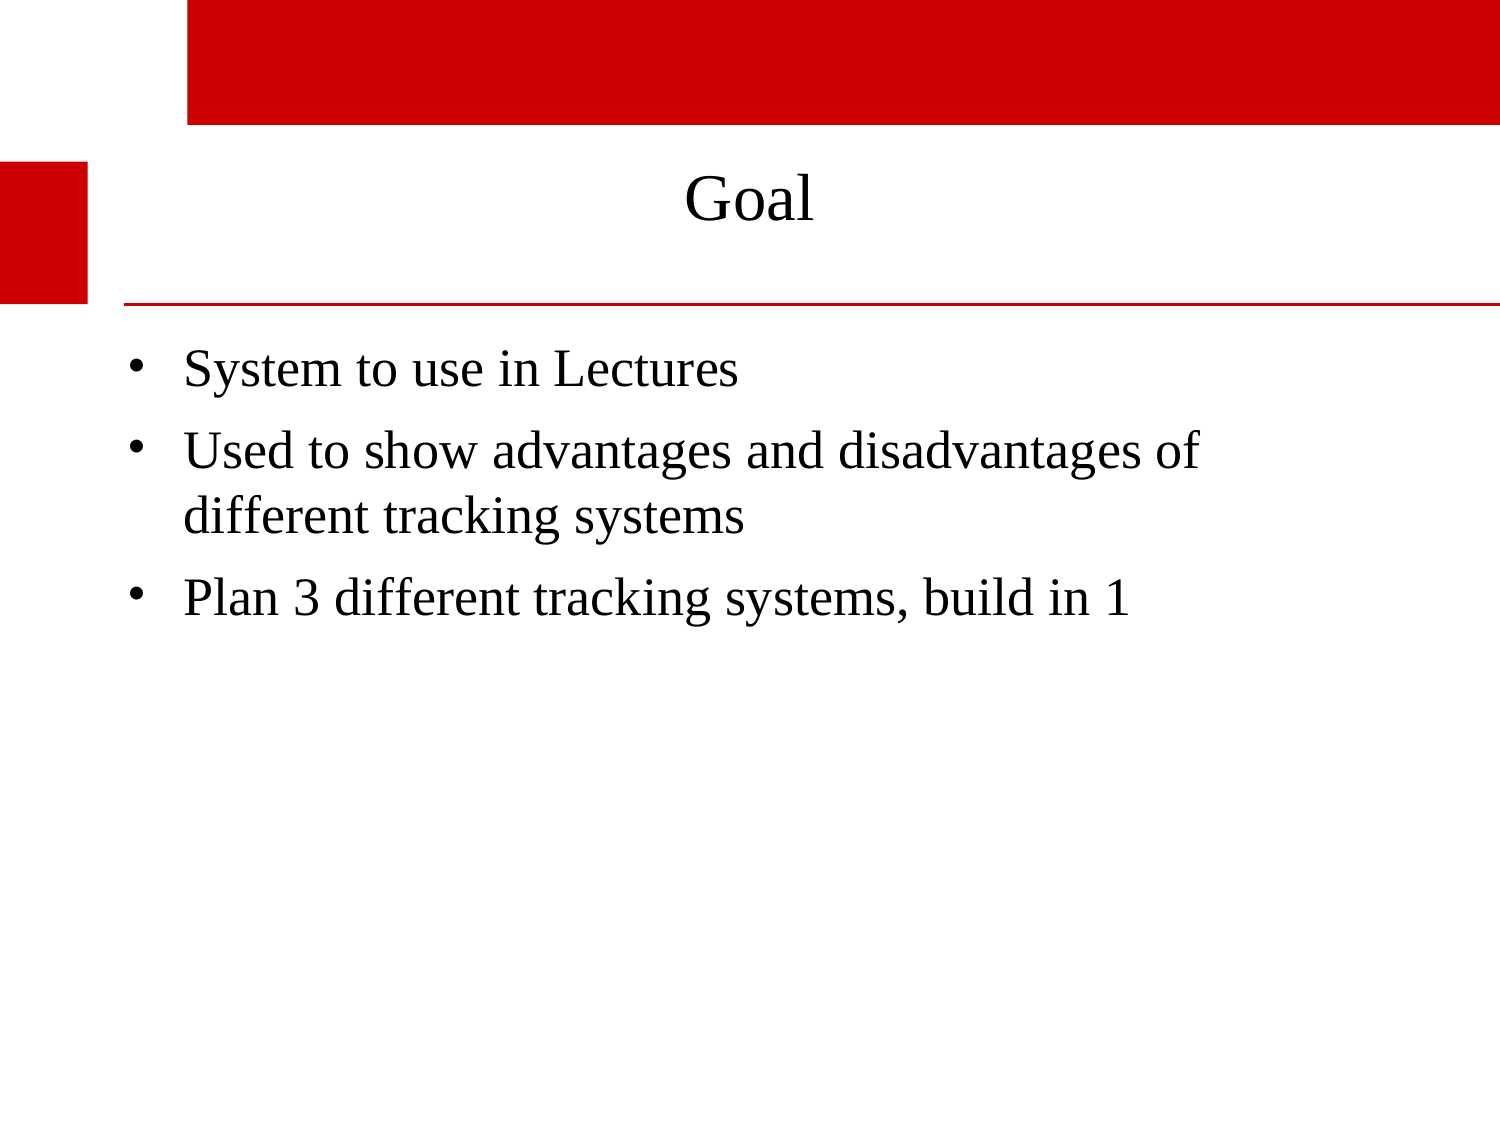

# Goal
System to use in Lectures
Used to show advantages and disadvantages of different tracking systems
Plan 3 different tracking systems, build in 1